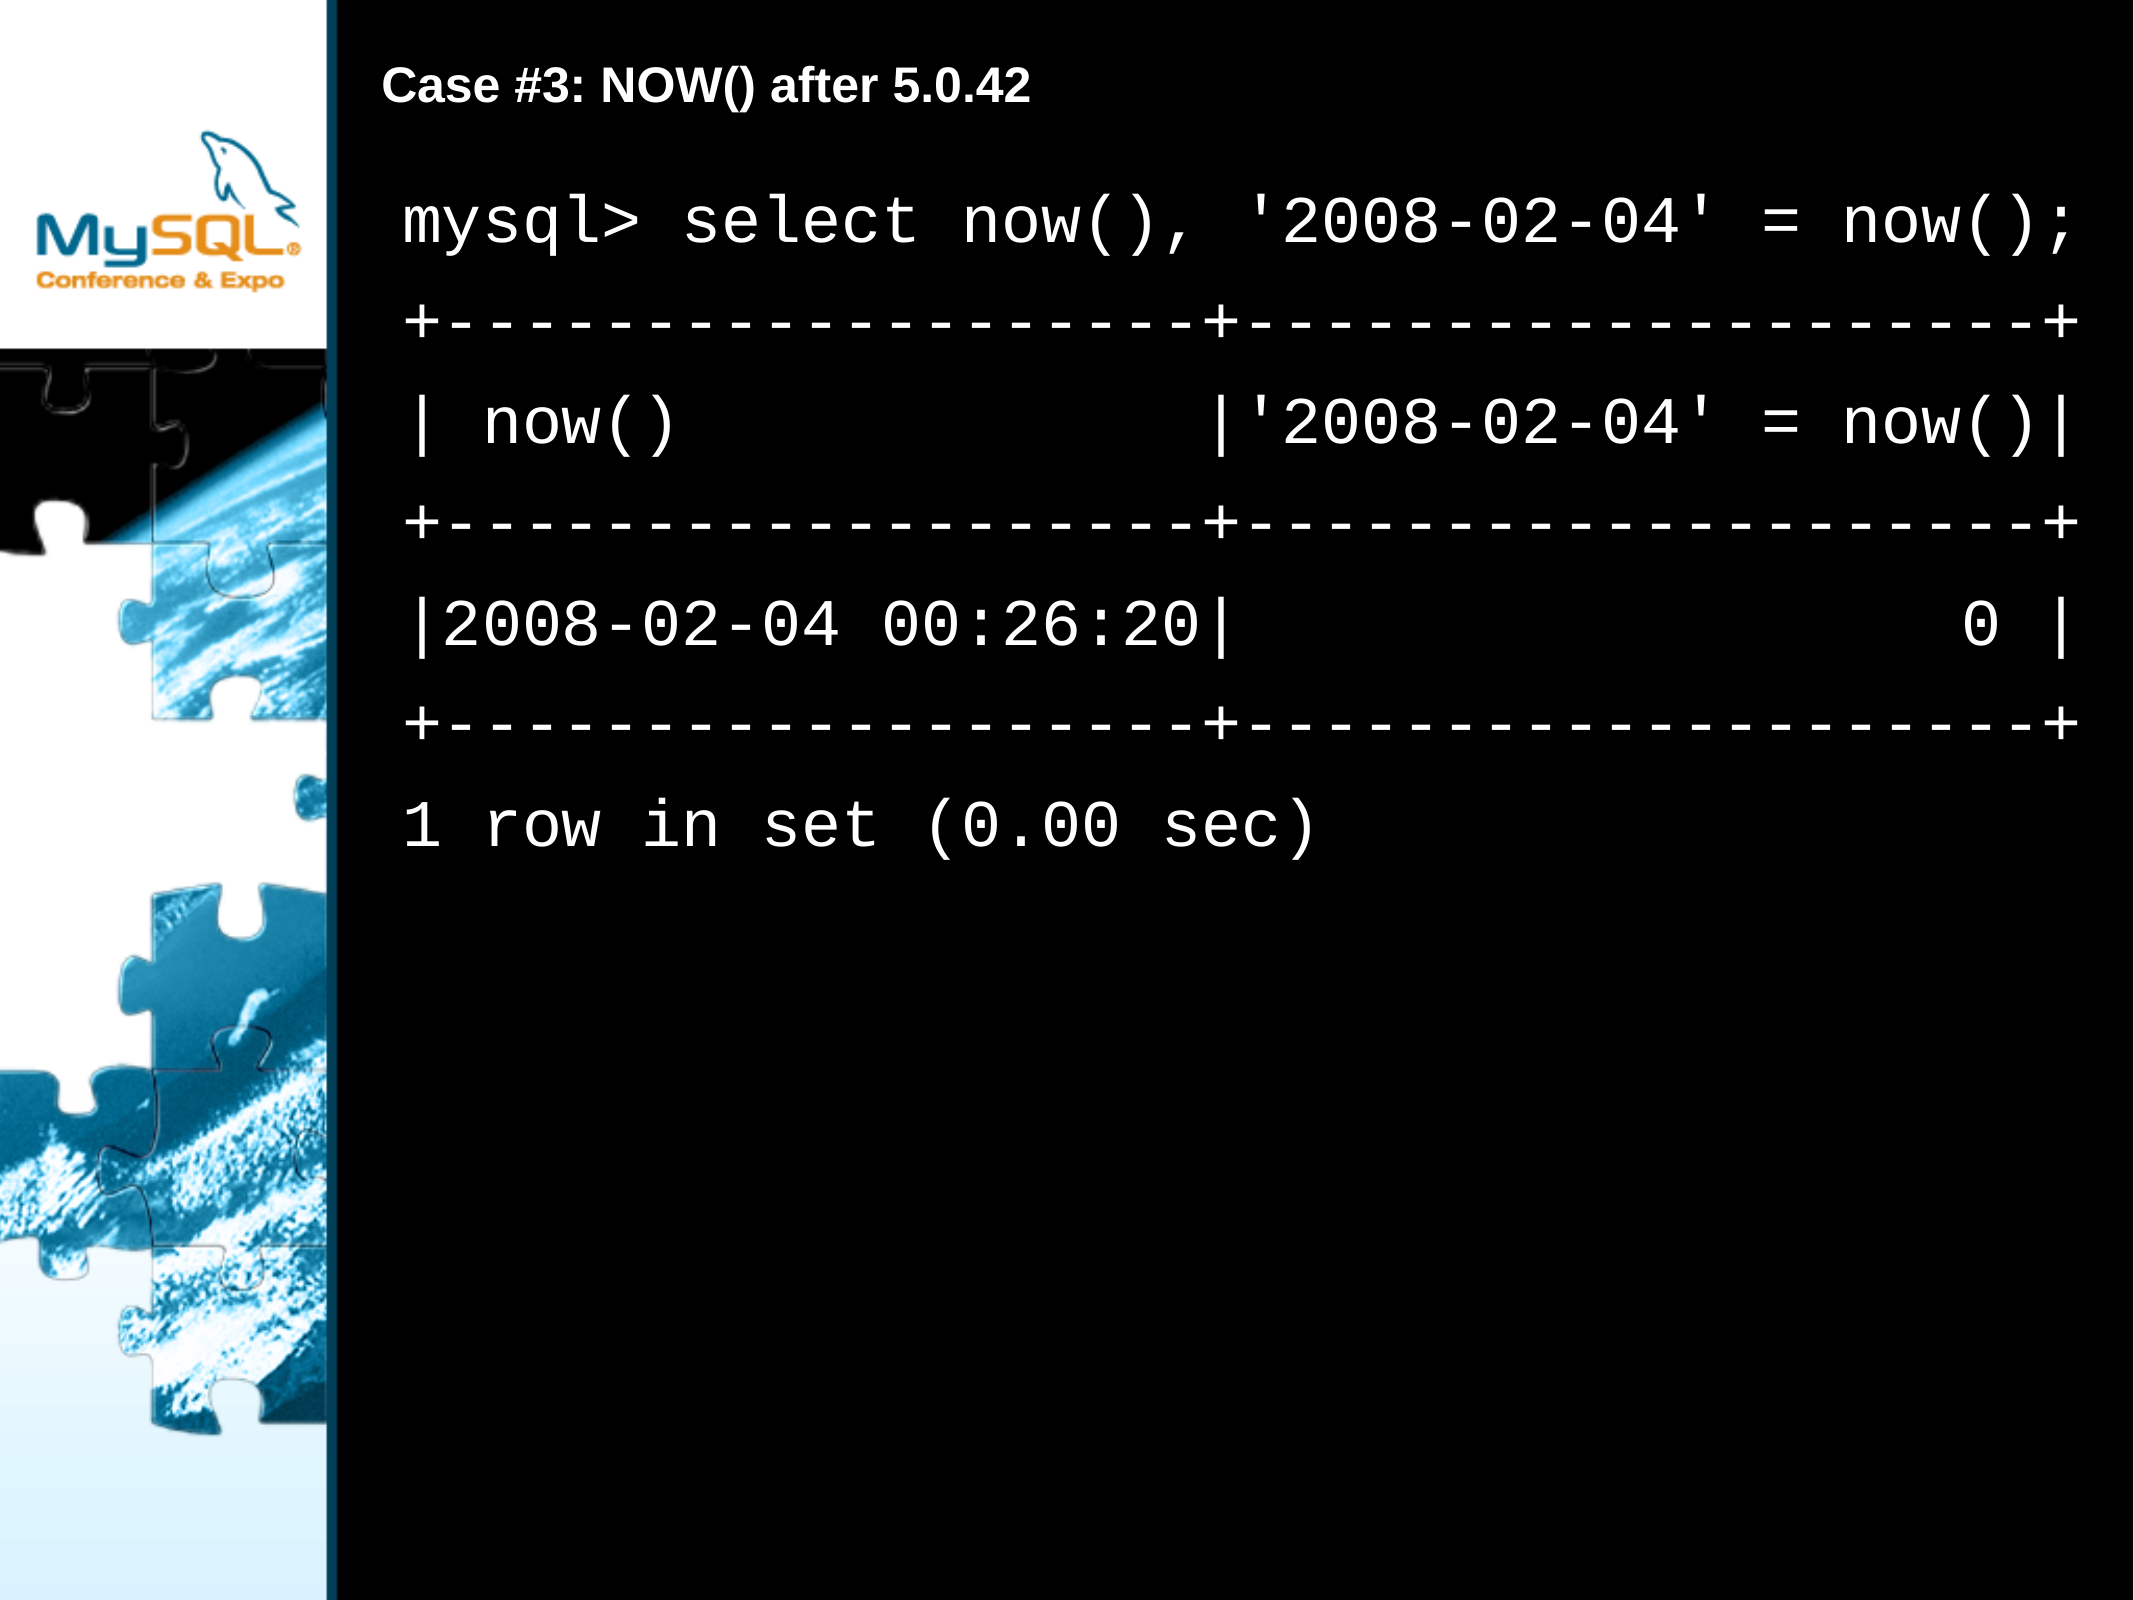

# Case #3: NOW() after 5.0.42
mysql> select now(), '2008-02-04' = now();
+-------------------+--------------------+
| now() |'2008-02-04' = now()|
+-------------------+--------------------+
|2008-02-04 00:26:20| 0 |
+-------------------+--------------------+
1 row in set (0.00 sec)